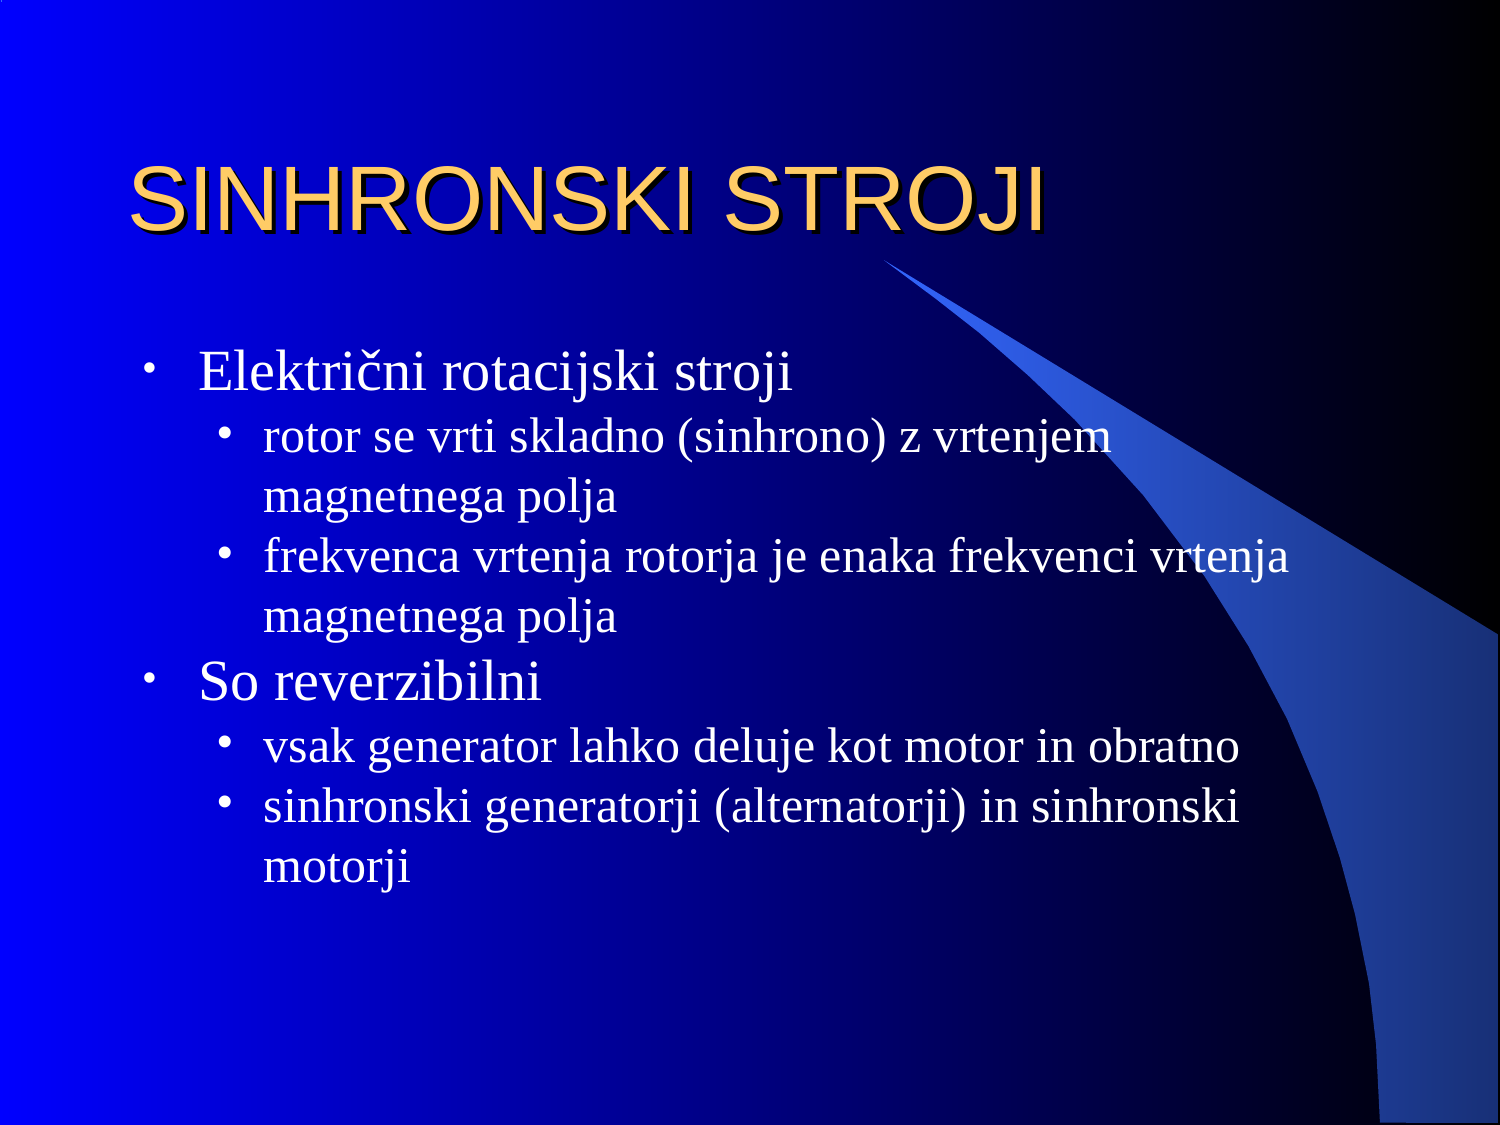

# SINHRONSKI STROJI
Električni rotacijski stroji
rotor se vrti skladno (sinhrono) z vrtenjem magnetnega polja
frekvenca vrtenja rotorja je enaka frekvenci vrtenja magnetnega polja
So reverzibilni
vsak generator lahko deluje kot motor in obratno
sinhronski generatorji (alternatorji) in sinhronski motorji